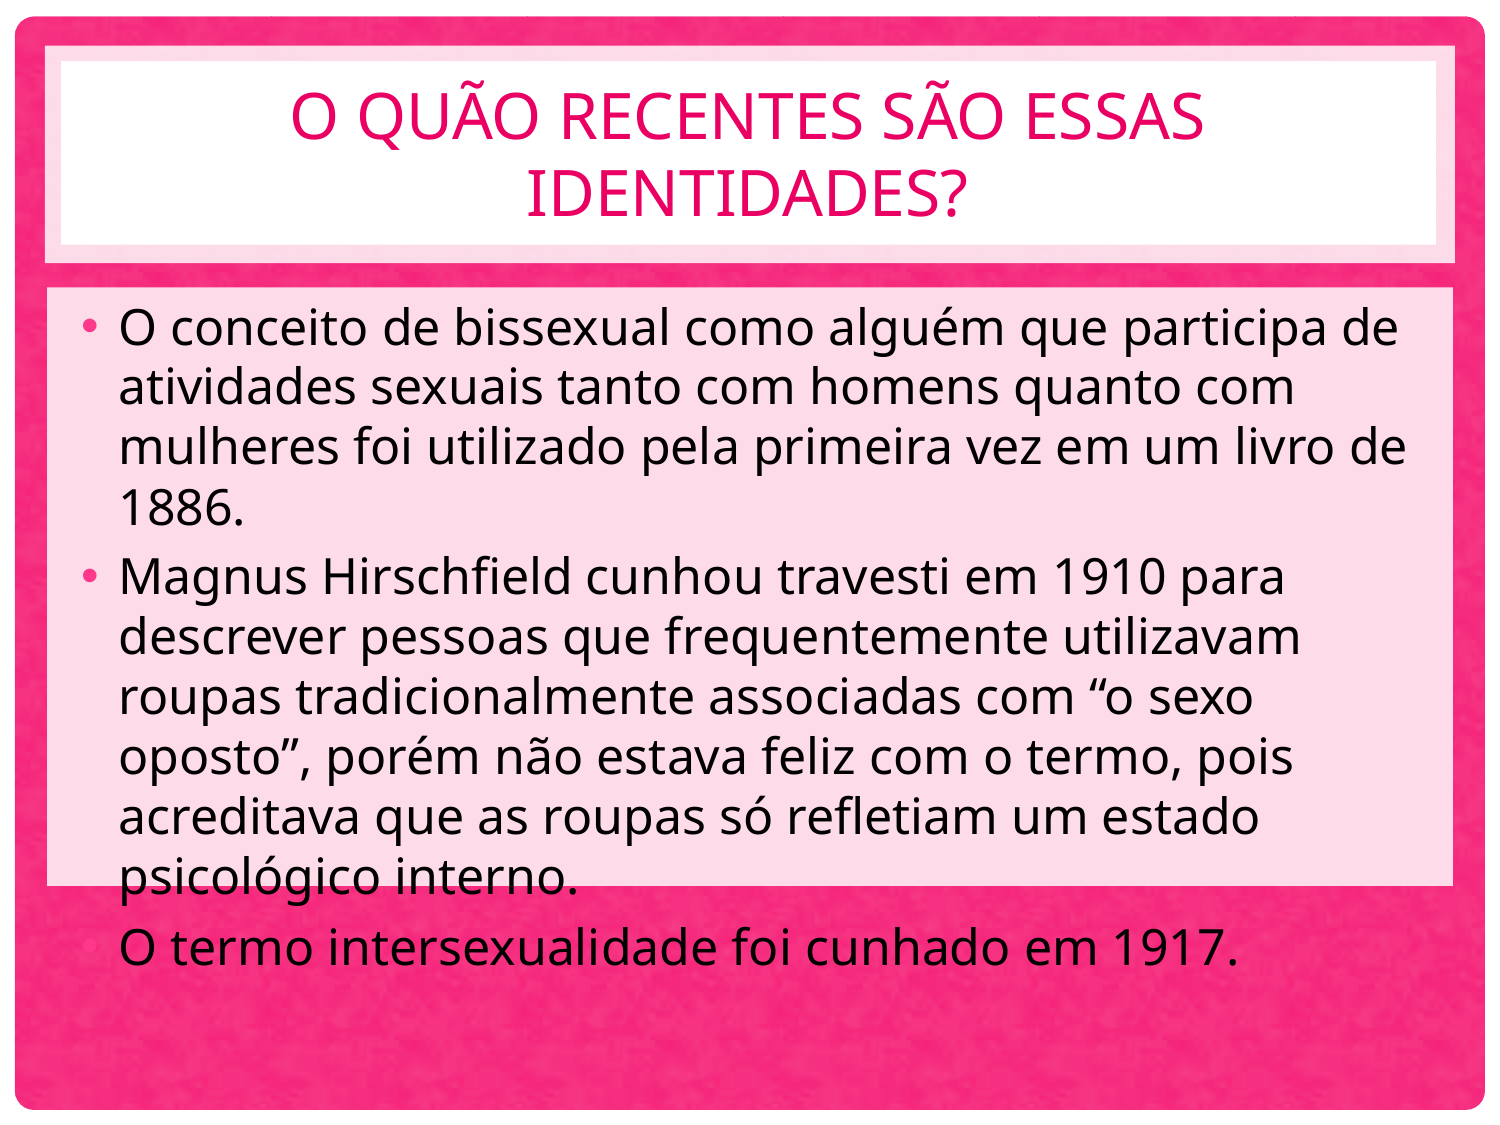

# O quão recentes são essas identidades?
O conceito de bissexual como alguém que participa de atividades sexuais tanto com homens quanto com mulheres foi utilizado pela primeira vez em um livro de 1886.
Magnus Hirschfield cunhou travesti em 1910 para descrever pessoas que frequentemente utilizavam roupas tradicionalmente associadas com “o sexo oposto”, porém não estava feliz com o termo, pois acreditava que as roupas só refletiam um estado psicológico interno.
O termo intersexualidade foi cunhado em 1917.